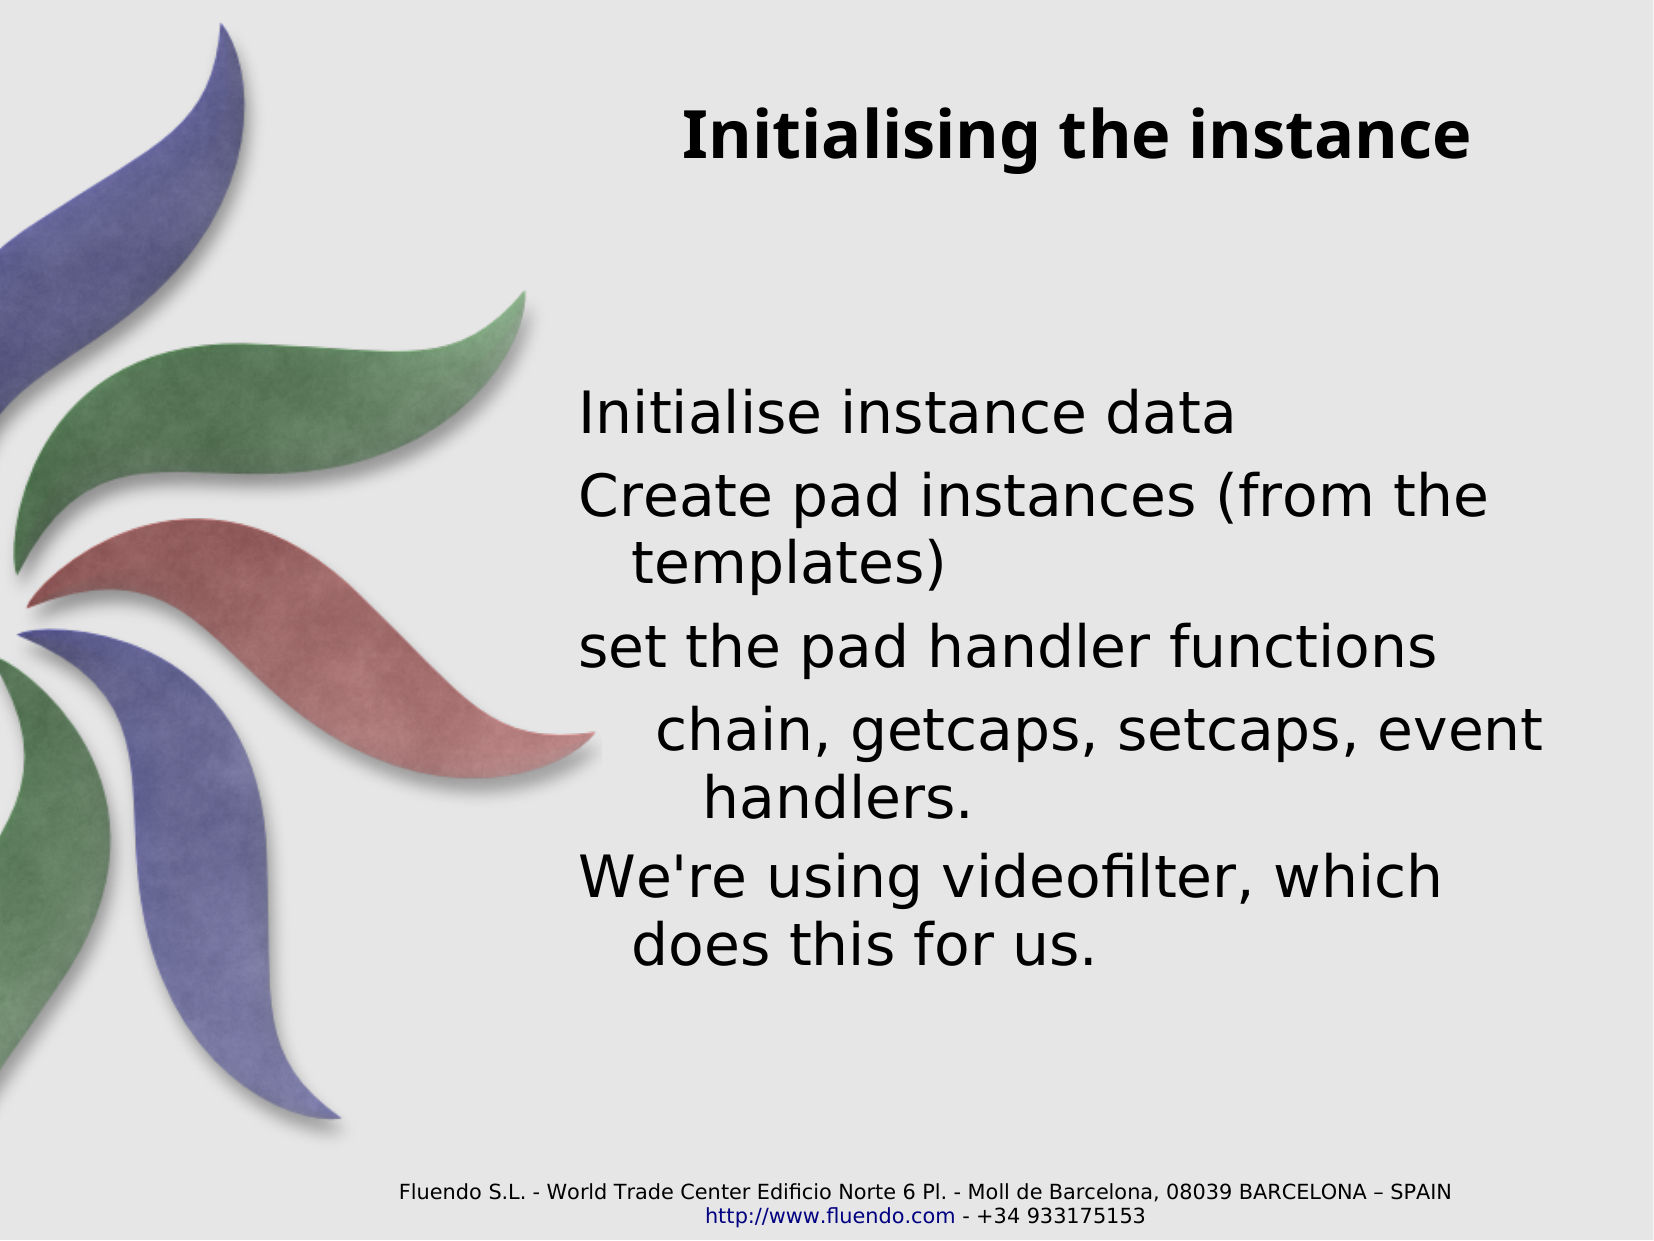

# Initialising the instance
Initialise instance data
Create pad instances (from the templates)
set the pad handler functions
chain, getcaps, setcaps, event handlers.
We're using videofilter, which does this for us.